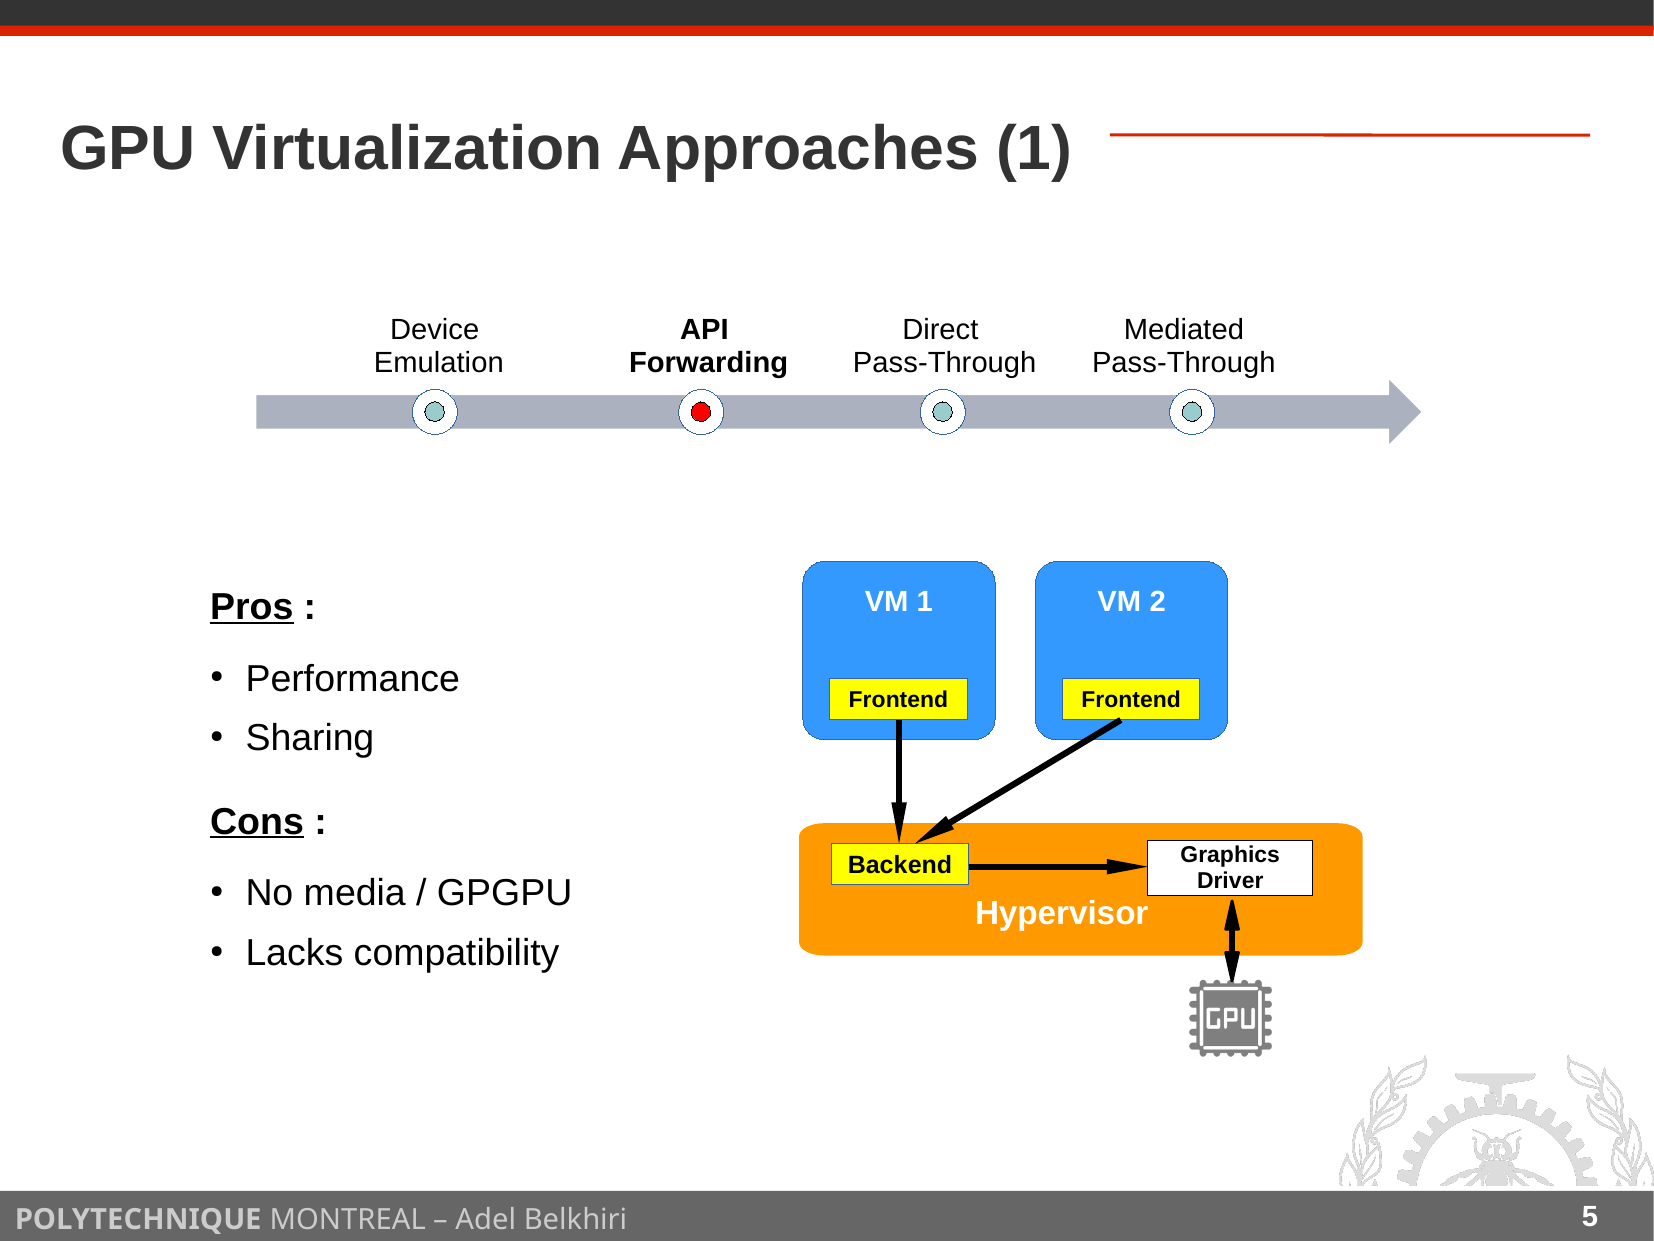

GPU Virtualization Approaches (1)
Device
 Emulation
API
Forwarding
Direct
Pass-Through
Mediated
Pass-Through
VM 1
Frontend
VM 2
Frontend
Graphics Driver
Backend
Hypervisor
Pros :
Performance
Sharing
Cons :
No media / GPGPU
Lacks compatibility
5
POLYTECHNIQUE MONTREAL – Adel Belkhiri